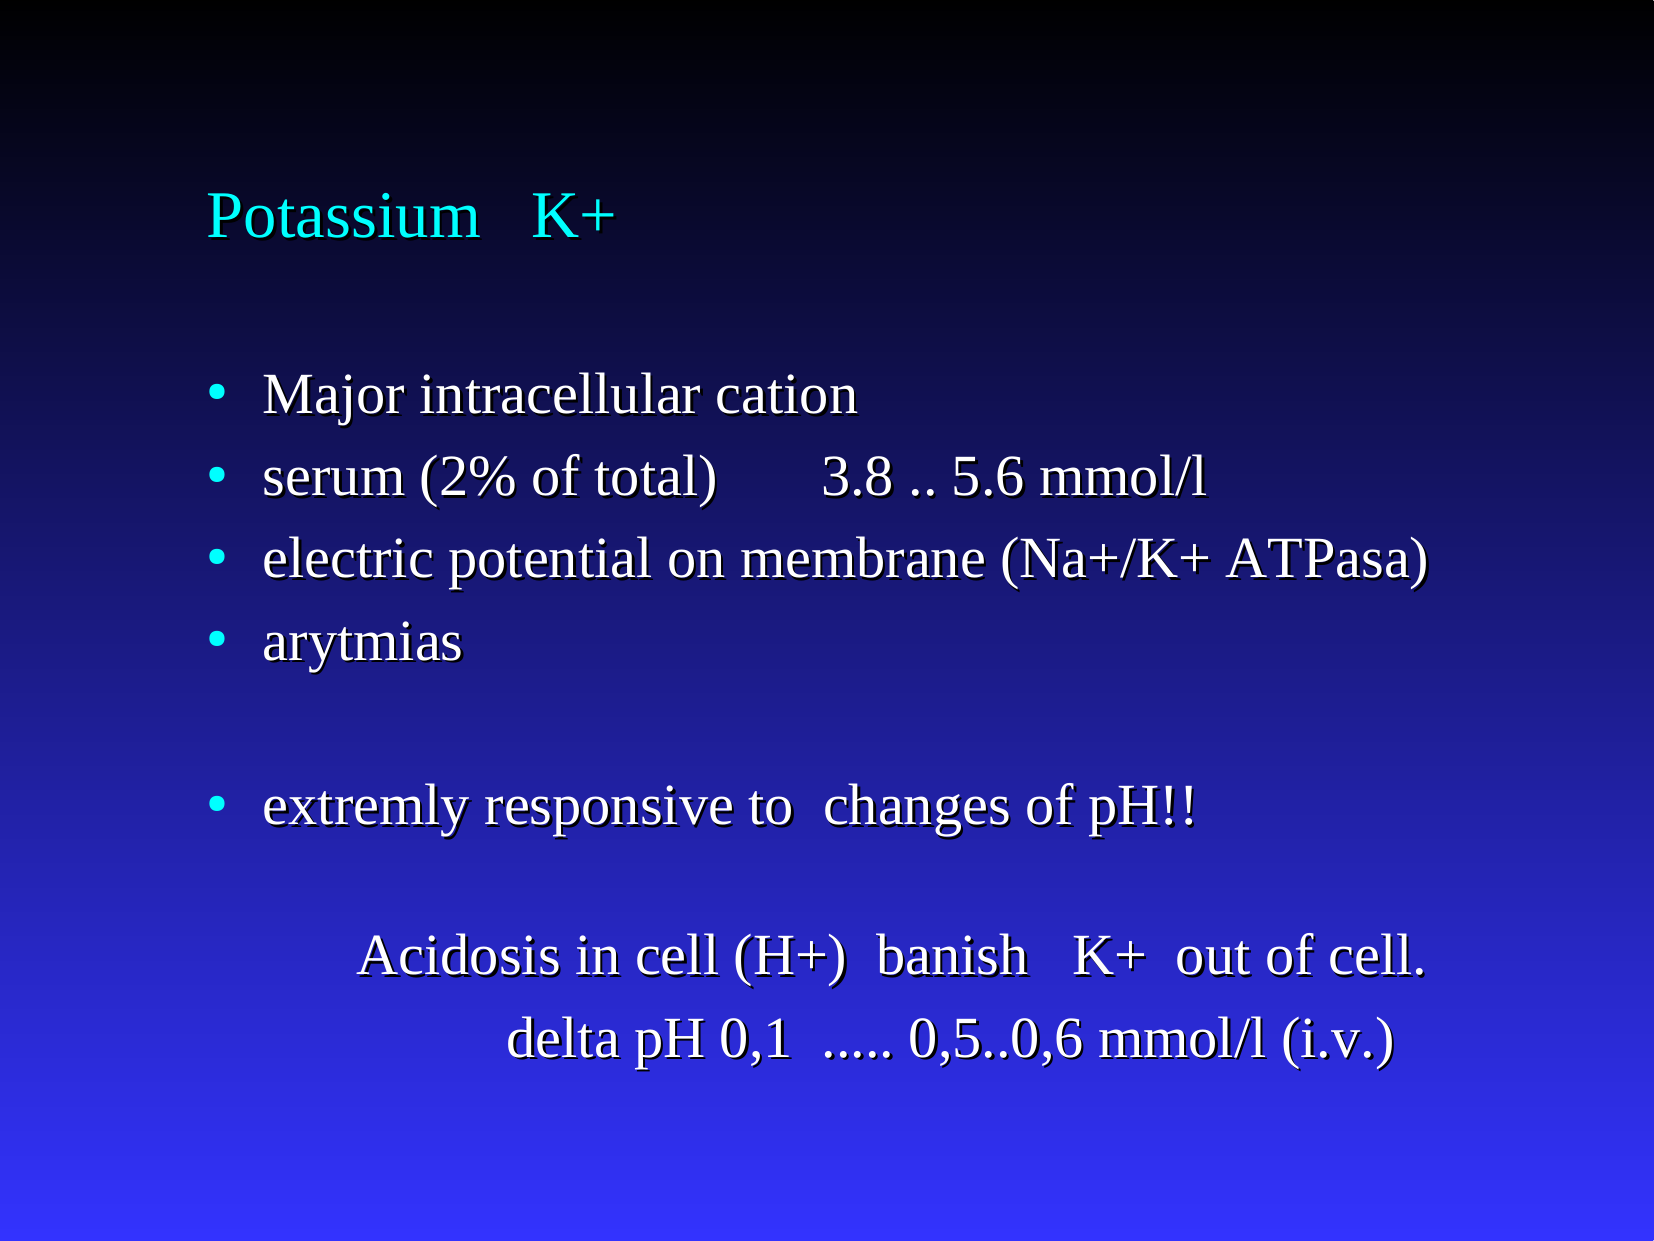

# Potassium K+
Major intracellular cation
serum (2% of total)	 3.8 .. 5.6 mmol/l
electric potential on membrane (Na+/K+ ATPasa)
arytmias
extremly responsive to changes of pH!!
 	Acidosis in cell (H+) banish K+ out of cell.
 		delta pH 0,1 ..... 0,5..0,6 mmol/l (i.v.)